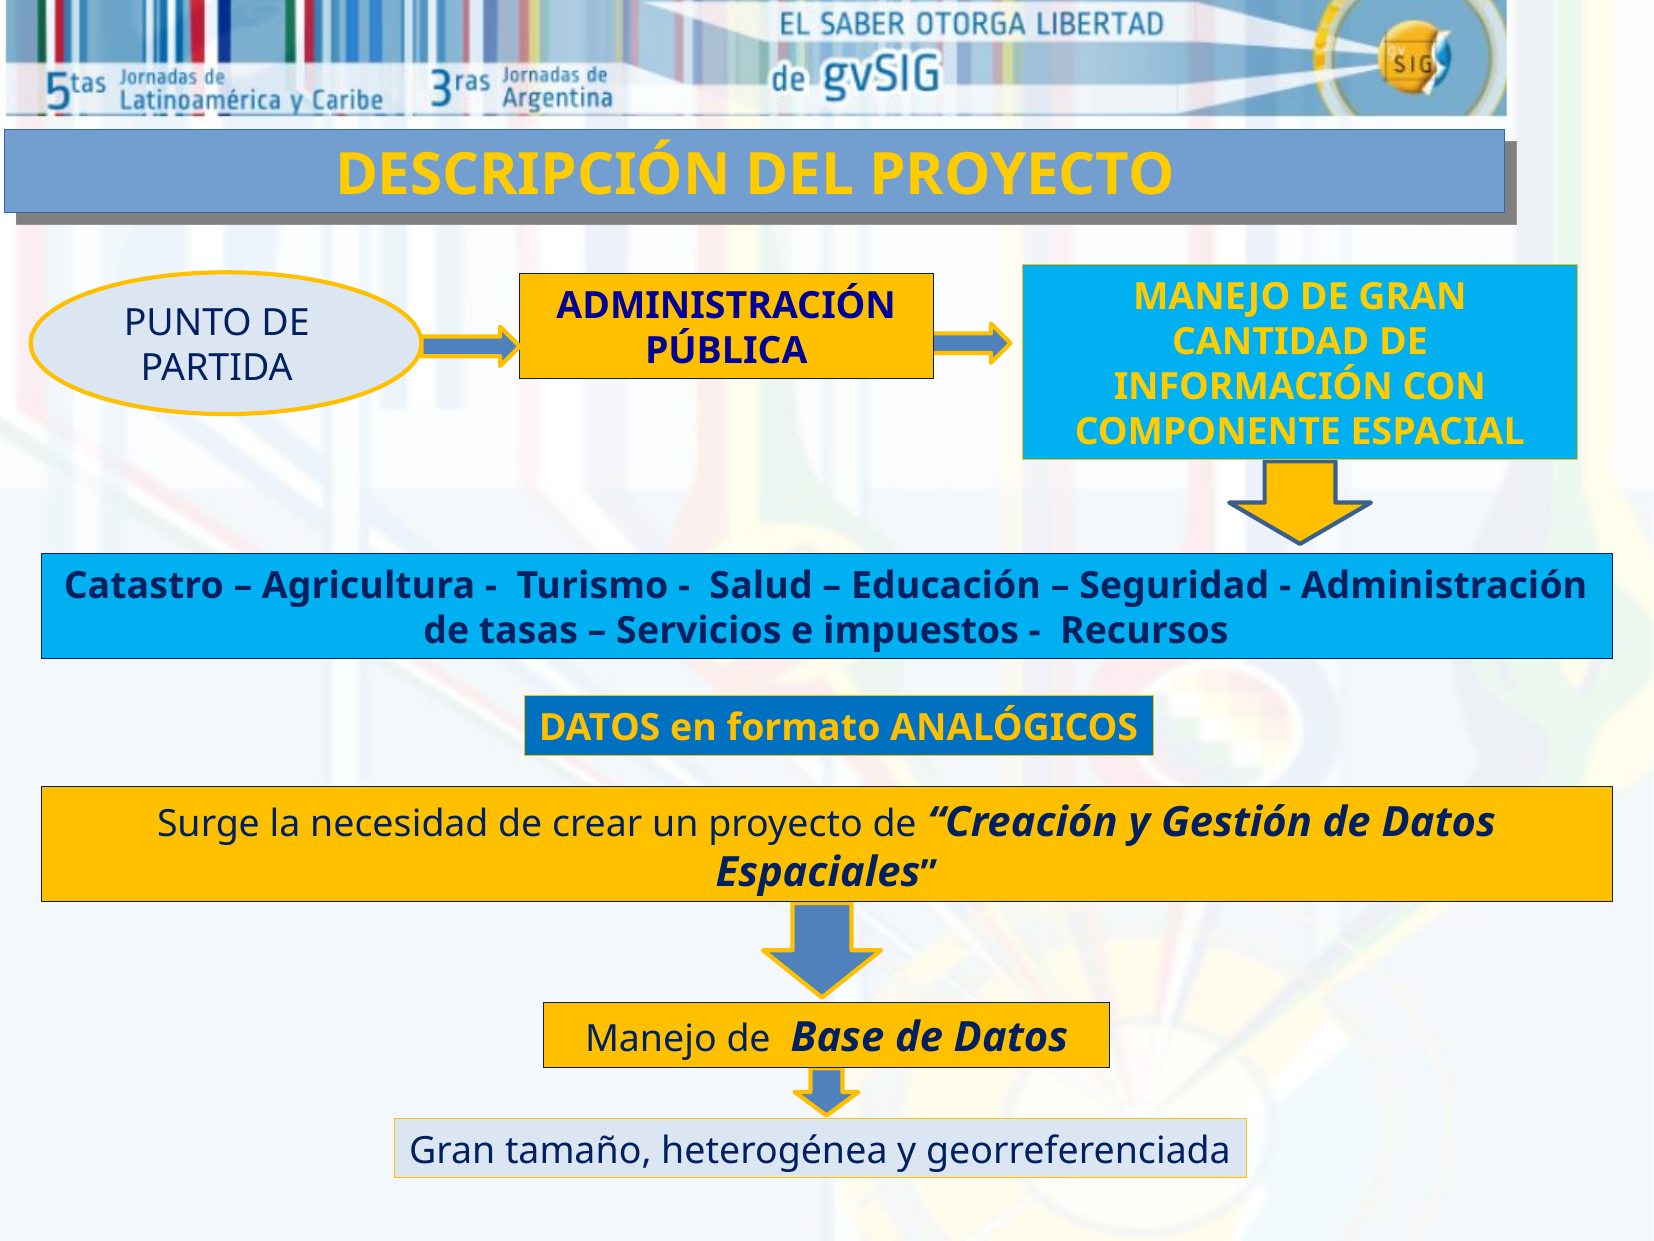

DESCRIPCIÓN DEL PROYECTO
MANEJO DE GRAN CANTIDAD DE INFORMACIÓN CON COMPONENTE ESPACIAL
PUNTO DE PARTIDA
ADMINISTRACIÓN PÚBLICA
Catastro – Agricultura - Turismo - Salud – Educación – Seguridad - Administración de tasas – Servicios e impuestos - Recursos
DATOS en formato ANALÓGICOS
Surge la necesidad de crear un proyecto de “Creación y Gestión de Datos Espaciales”
Manejo de Base de Datos
Gran tamaño, heterogénea y georreferenciada